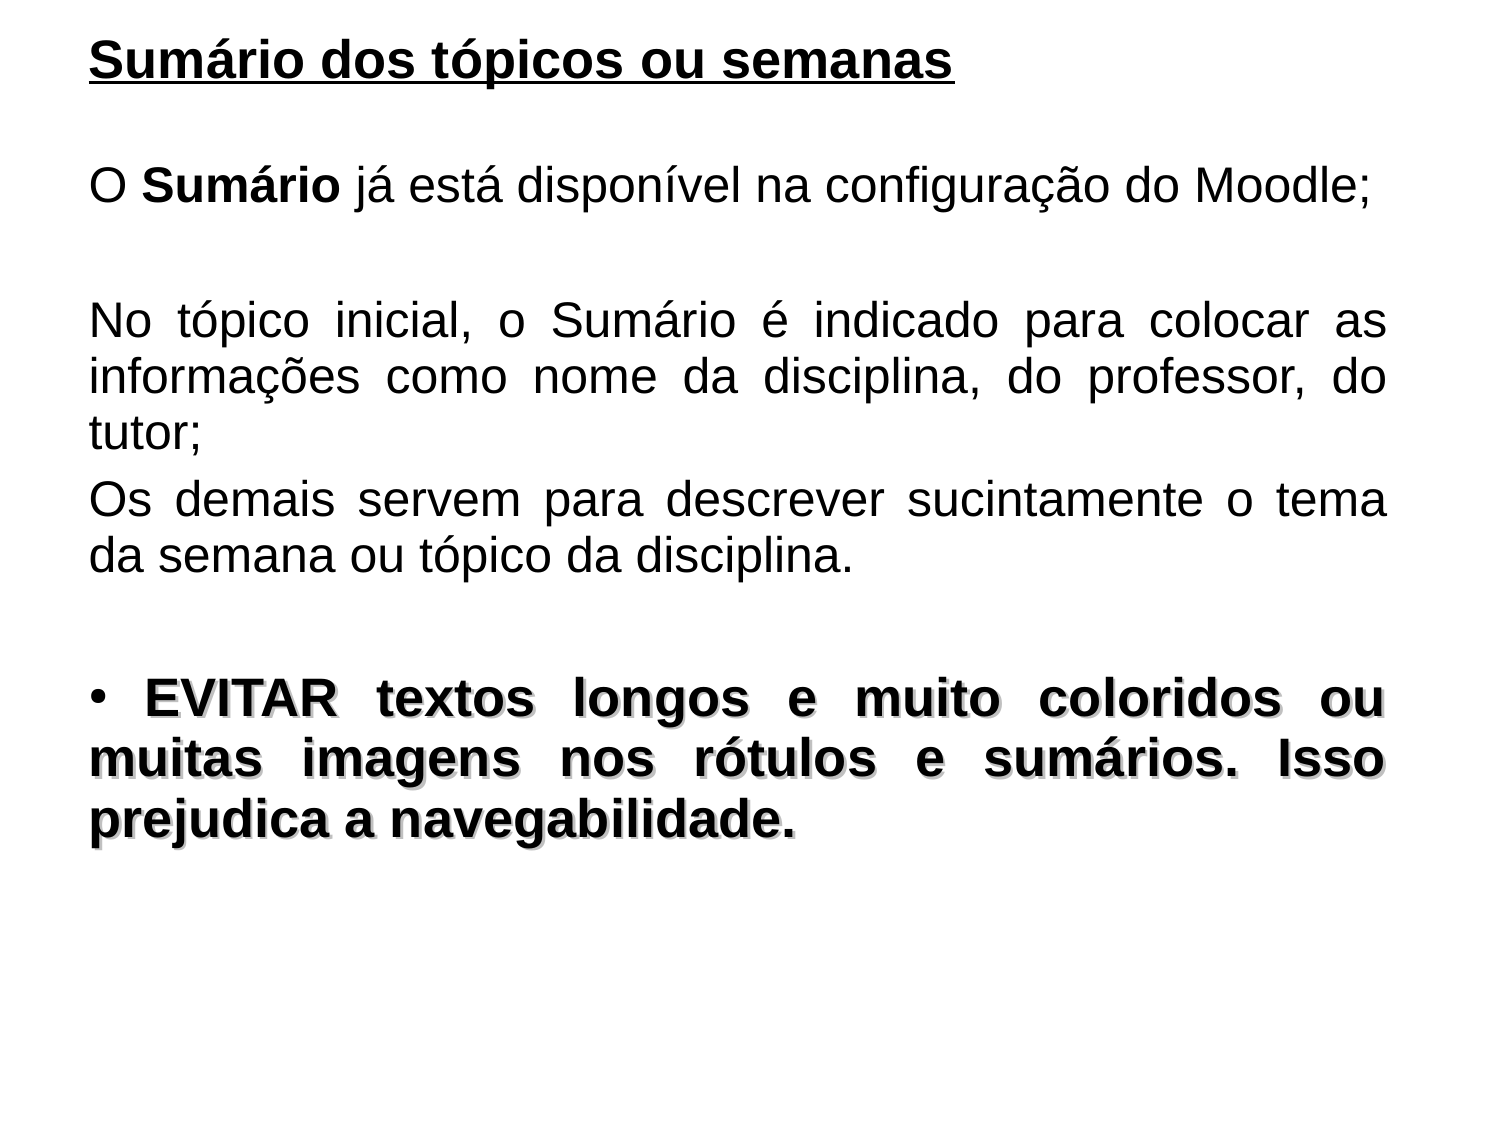

Sumário dos tópicos ou semanas
O Sumário já está disponível na configuração do Moodle;
No tópico inicial, o Sumário é indicado para colocar as informações como nome da disciplina, do professor, do tutor;
Os demais servem para descrever sucintamente o tema da semana ou tópico da disciplina.
 EVITAR textos longos e muito coloridos ou muitas imagens nos rótulos e sumários. Isso prejudica a navegabilidade.